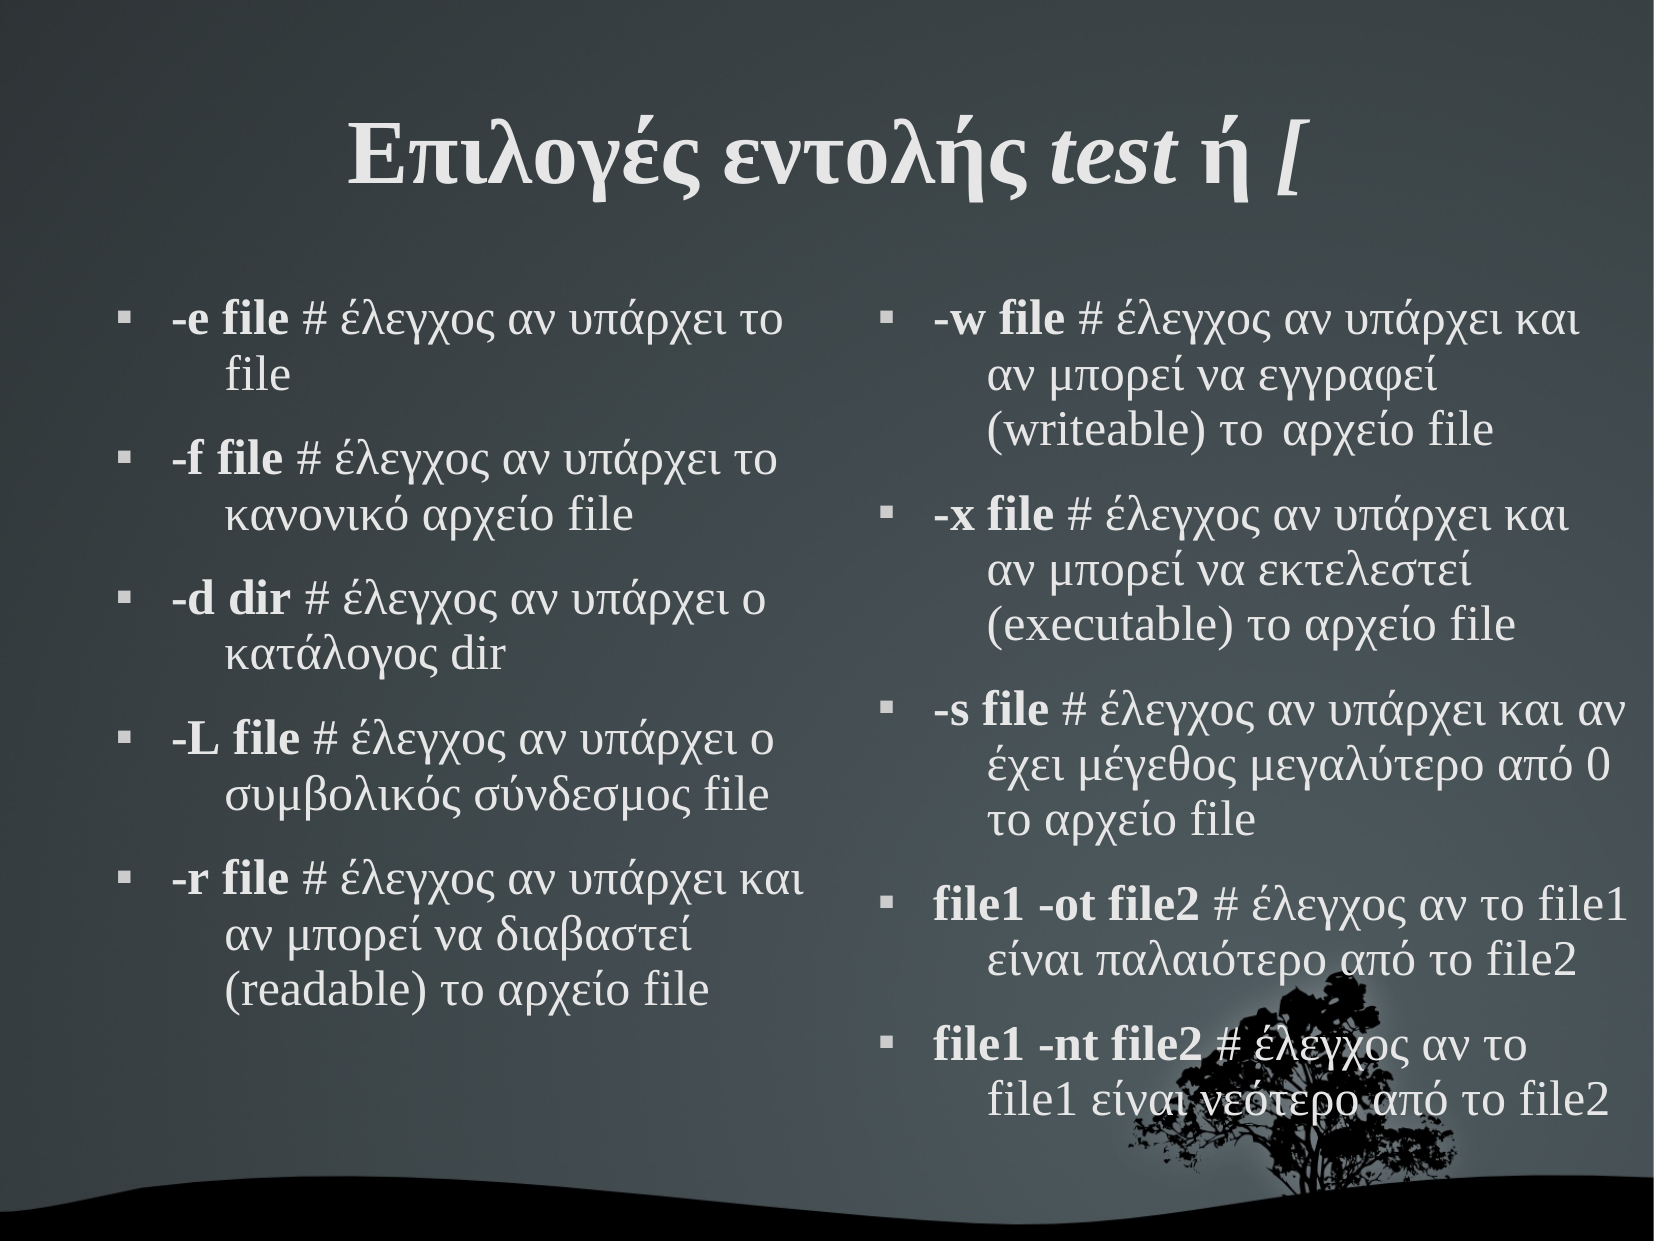

# Επιλογές εντολής test ή [
-e file # έλεγχος αν υπάρχει το file
-f file # έλεγχος αν υπάρχει το κανονικό αρχείο file
-d dir # έλεγχος αν υπάρχει ο κατάλογος dir
-L file # έλεγχος αν υπάρχει ο συμβολικός σύνδεσμος file
-r file # έλεγχος αν υπάρχει και αν μπορεί να διαβαστεί (readable) το αρχείο file
-w file # έλεγχος αν υπάρχει και αν μπορεί να εγγραφεί (writeable) το 	αρχείο file
-x file # έλεγχος αν υπάρχει και αν μπορεί να εκτελεστεί (executable) το αρχείο file
-s file # έλεγχος αν υπάρχει και 	αν έχει μέγεθος μεγαλύτερο από 0 το αρχείο file
file1 -ot file2 # έλεγχος αν το file1 είναι παλαιότερο από το file2
file1 -nt file2 # έλεγχος αν το file1 είναι νεότερο από το file2